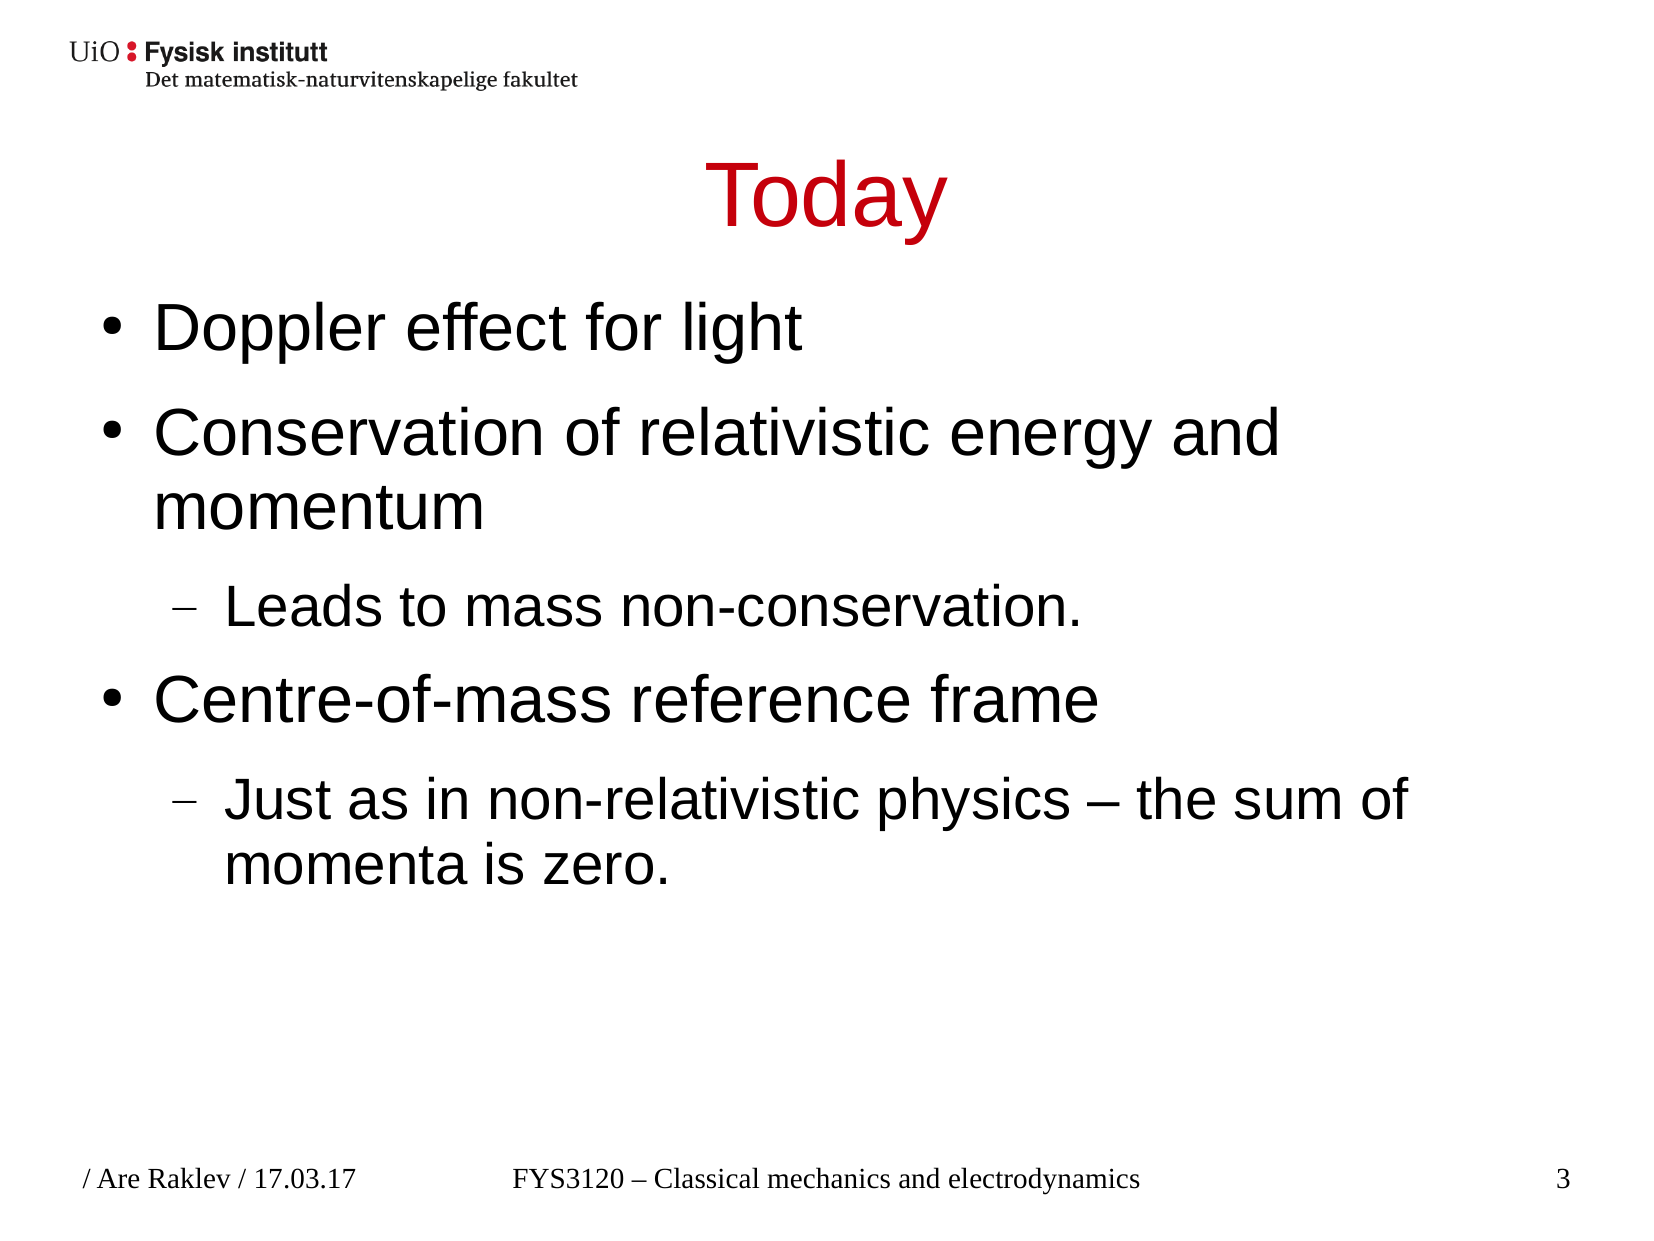

# Today
Doppler effect for light
Conservation of relativistic energy and momentum
Leads to mass non-conservation.
Centre-of-mass reference frame
Just as in non-relativistic physics – the sum of momenta is zero.
/ Are Raklev / 17.03.17
FYS3120 – Classical mechanics and electrodynamics
3